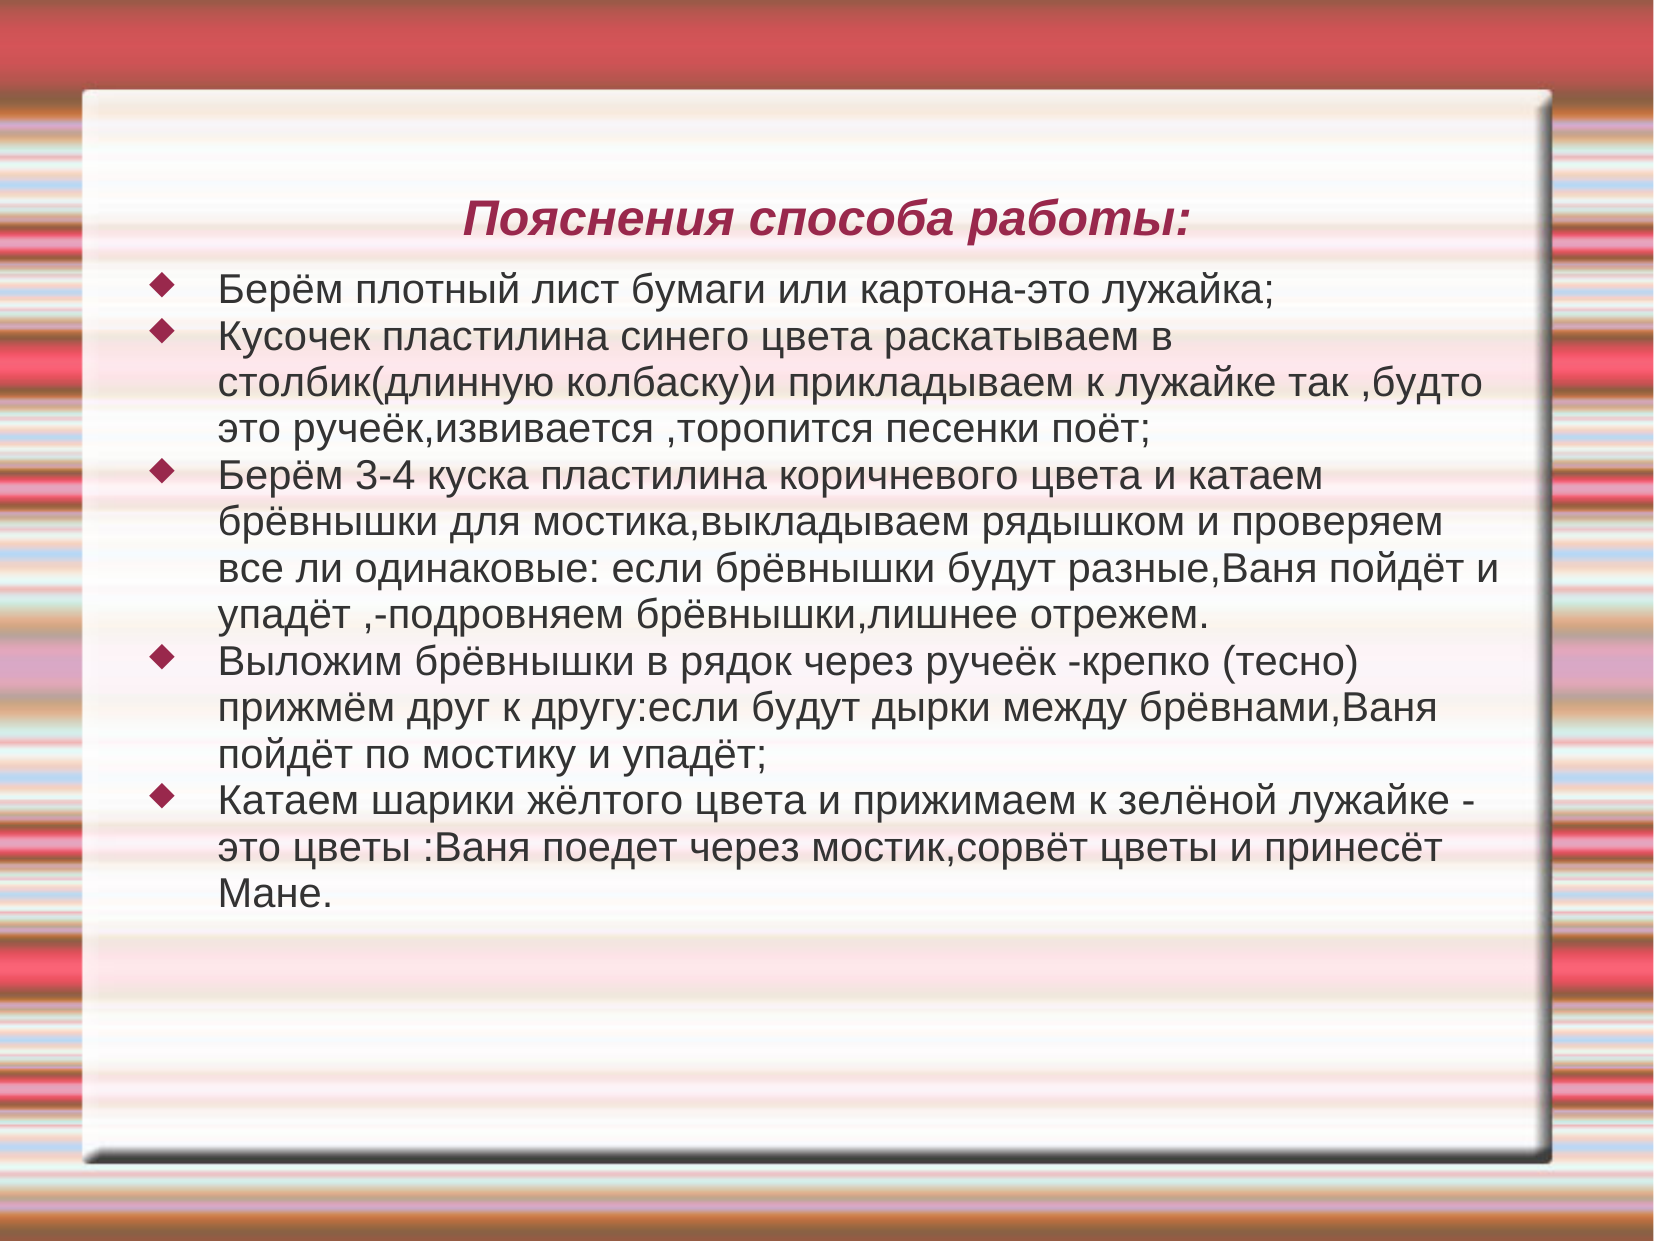

# Пояснения способа работы:
Берём плотный лист бумаги или картона-это лужайка;
Кусочек пластилина синего цвета раскатываем в столбик(длинную колбаску)и прикладываем к лужайке так ,будто это ручеёк,извивается ,торопится песенки поёт;
Берём 3-4 куска пластилина коричневого цвета и катаем брёвнышки для мостика,выкладываем рядышком и проверяем все ли одинаковые: если брёвнышки будут разные,Ваня пойдёт и упадёт ,-подровняем брёвнышки,лишнее отрежем.
Выложим брёвнышки в рядок через ручеёк -крепко (тесно) прижмём друг к другу:если будут дырки между брёвнами,Ваня пойдёт по мостику и упадёт;
Катаем шарики жёлтого цвета и прижимаем к зелёной лужайке -это цветы :Ваня поедет через мостик,сорвёт цветы и принесёт Мане.